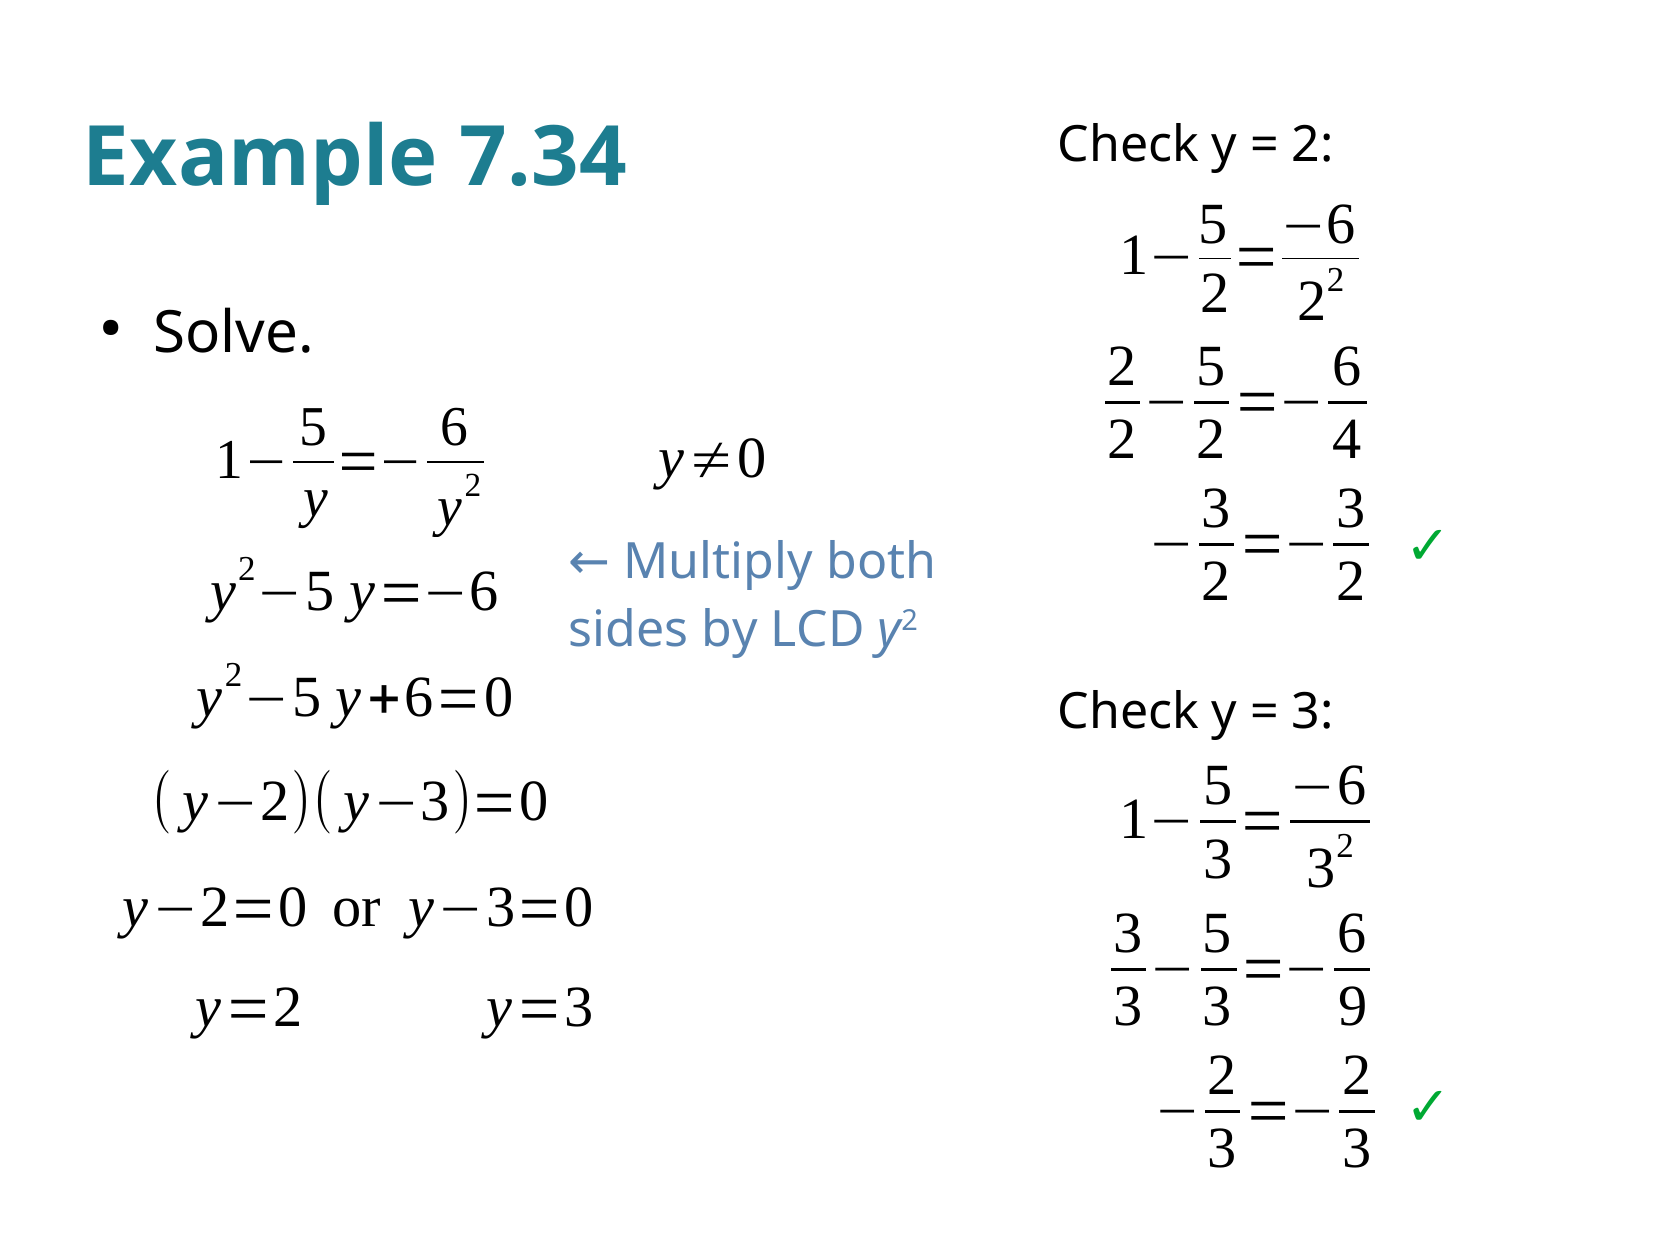

# Example 7.34
Check y = 2:
Solve.
✓
← Multiply both sides by LCD y2
Check y = 3:
✓